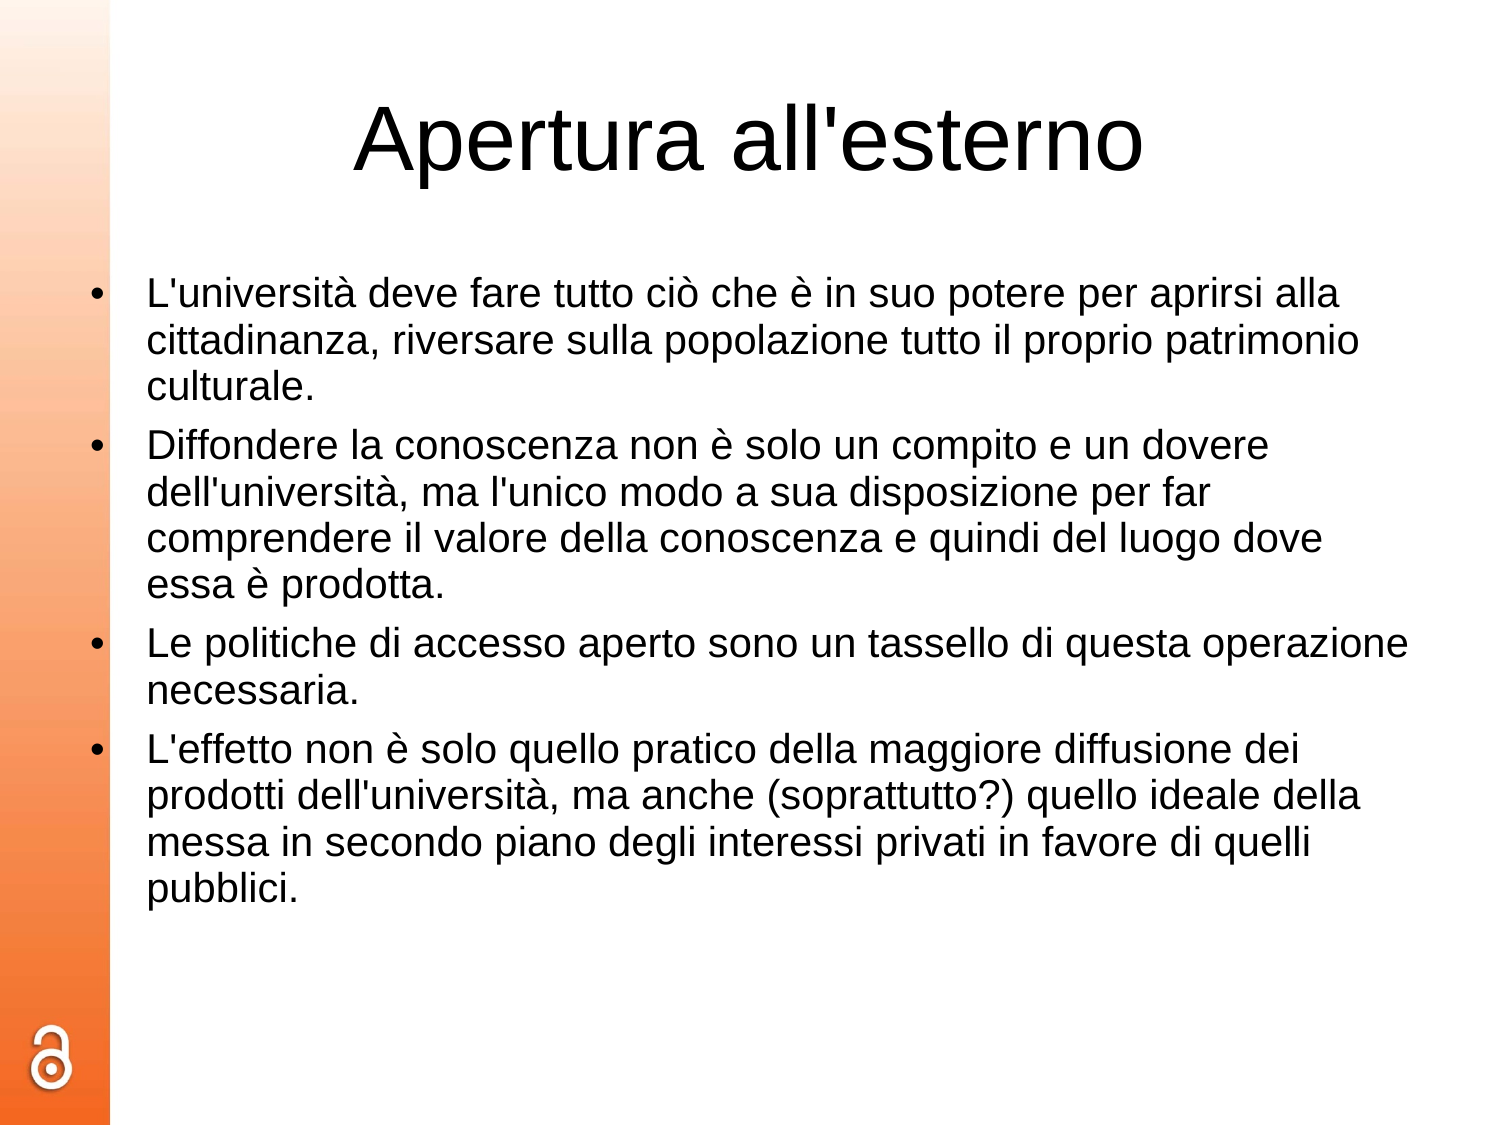

# Apertura all'esterno
L'università deve fare tutto ciò che è in suo potere per aprirsi alla cittadinanza, riversare sulla popolazione tutto il proprio patrimonio culturale.
Diffondere la conoscenza non è solo un compito e un dovere dell'università, ma l'unico modo a sua disposizione per far comprendere il valore della conoscenza e quindi del luogo dove essa è prodotta.
Le politiche di accesso aperto sono un tassello di questa operazione necessaria.
L'effetto non è solo quello pratico della maggiore diffusione dei prodotti dell'università, ma anche (soprattutto?) quello ideale della messa in secondo piano degli interessi privati in favore di quelli pubblici.